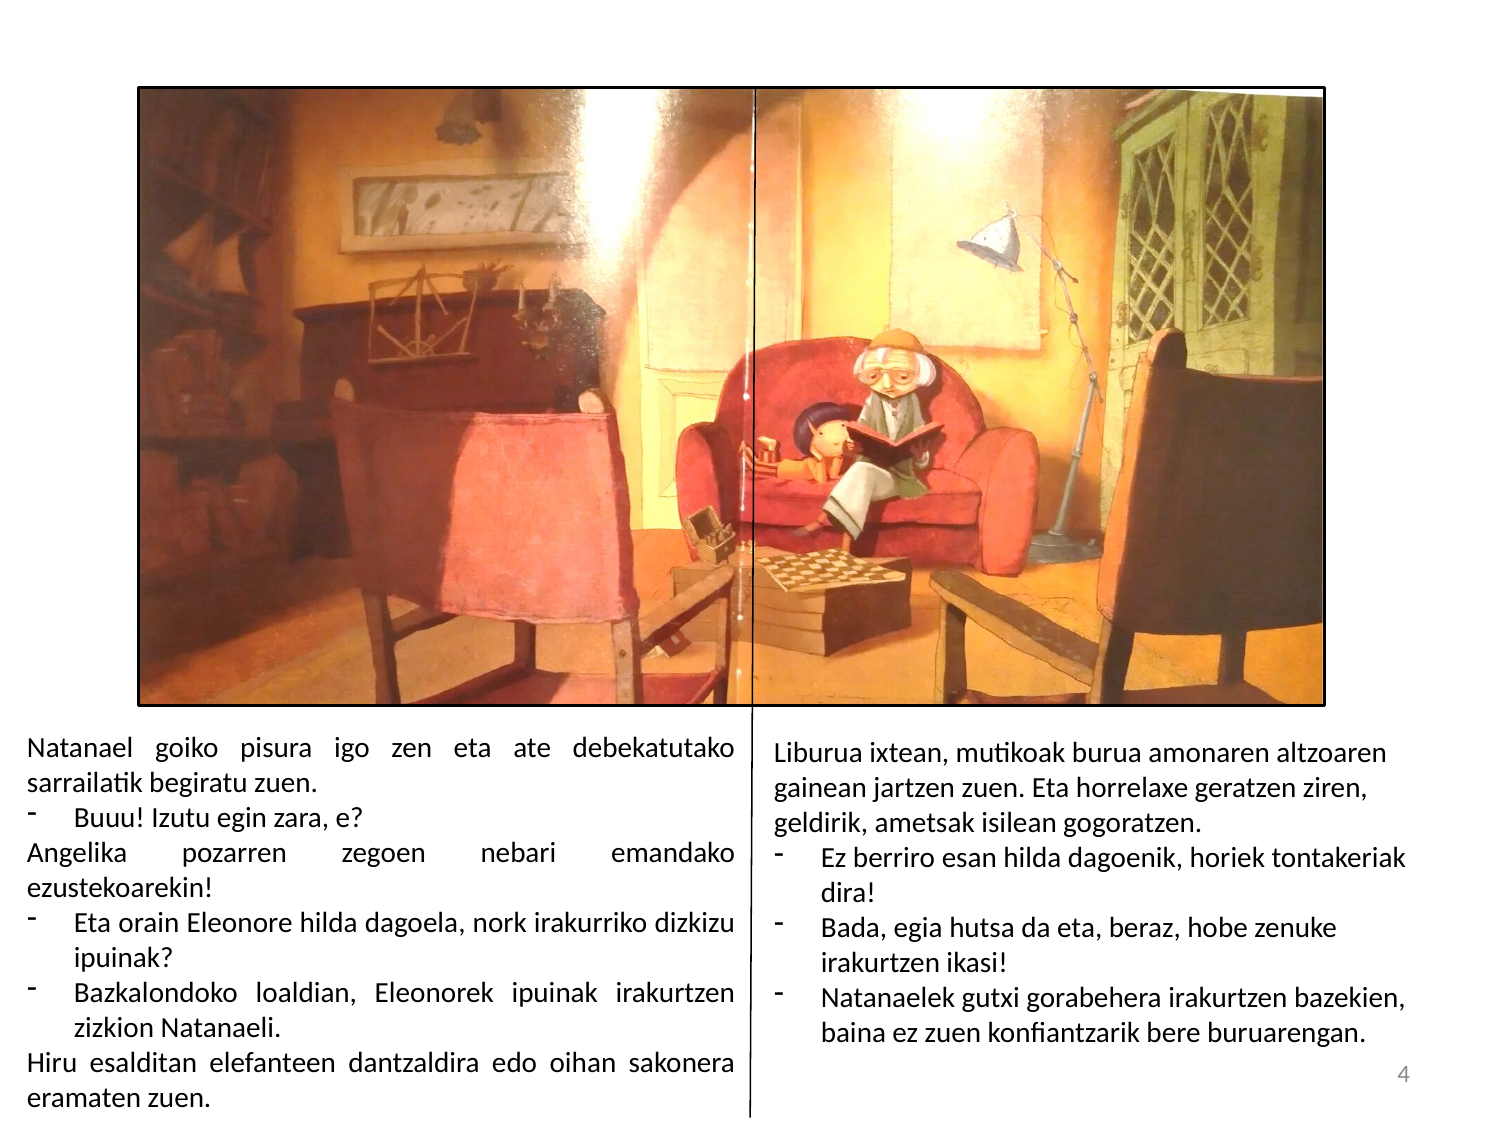

Natanael goiko pisura igo zen eta ate debekatutako sarrailatik begiratu zuen.
Buuu! Izutu egin zara, e?
Angelika pozarren zegoen nebari emandako ezustekoarekin!
Eta orain Eleonore hilda dagoela, nork irakurriko dizkizu ipuinak?
Bazkalondoko loaldian, Eleonorek ipuinak irakurtzen zizkion Natanaeli.
Hiru esalditan elefanteen dantzaldira edo oihan sakonera eramaten zuen.
Liburua ixtean, mutikoak burua amonaren altzoaren gainean jartzen zuen. Eta horrelaxe geratzen ziren, geldirik, ametsak isilean gogoratzen.
Ez berriro esan hilda dagoenik, horiek tontakeriak dira!
Bada, egia hutsa da eta, beraz, hobe zenuke irakurtzen ikasi!
Natanaelek gutxi gorabehera irakurtzen bazekien, baina ez zuen konfiantzarik bere buruarengan.